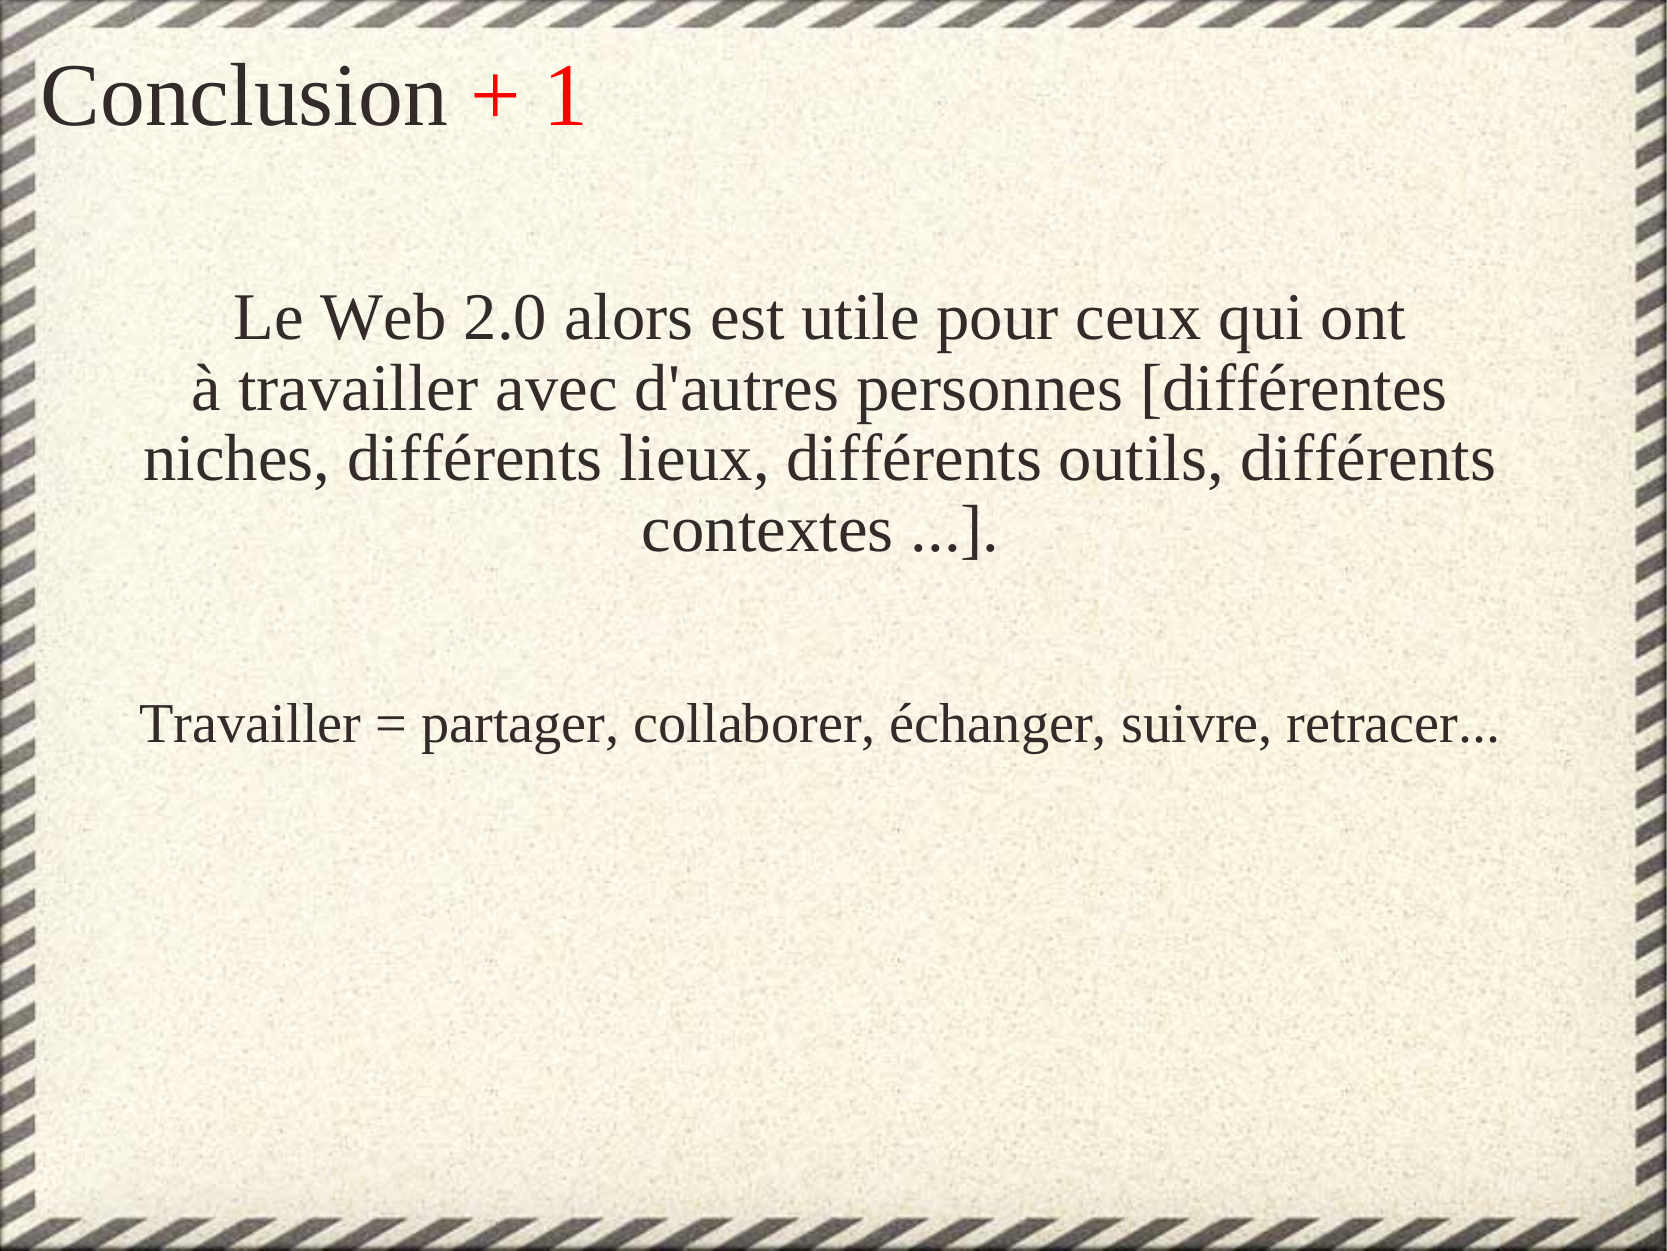

# Conclusion + 1
Le Web 2.0 alors est utile pour ceux qui ont
à travailler avec d'autres personnes [différentes niches, différents lieux, différents outils, différents contextes ...].
Travailler = partager, collaborer, échanger, suivre, retracer...